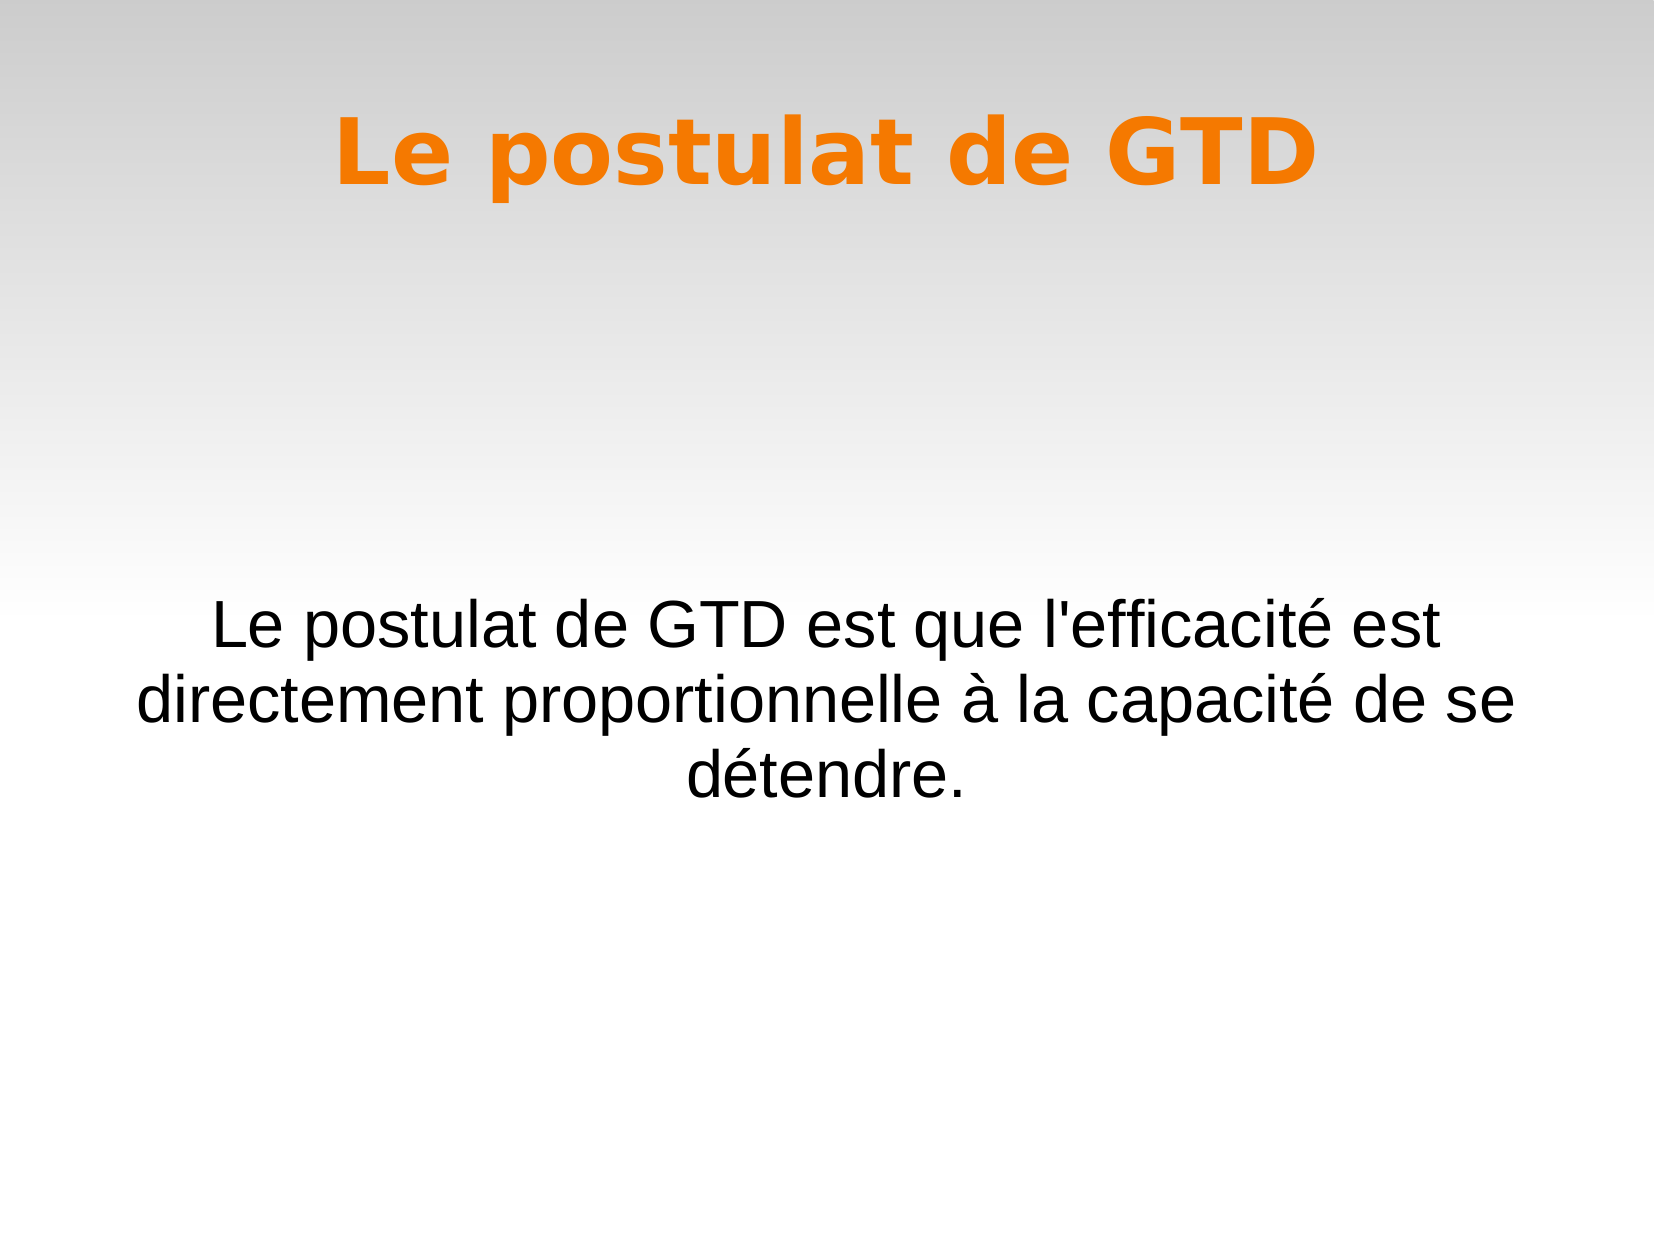

# Le postulat de GTD
Le postulat de GTD est que l'efficacité est directement proportionnelle à la capacité de se détendre.